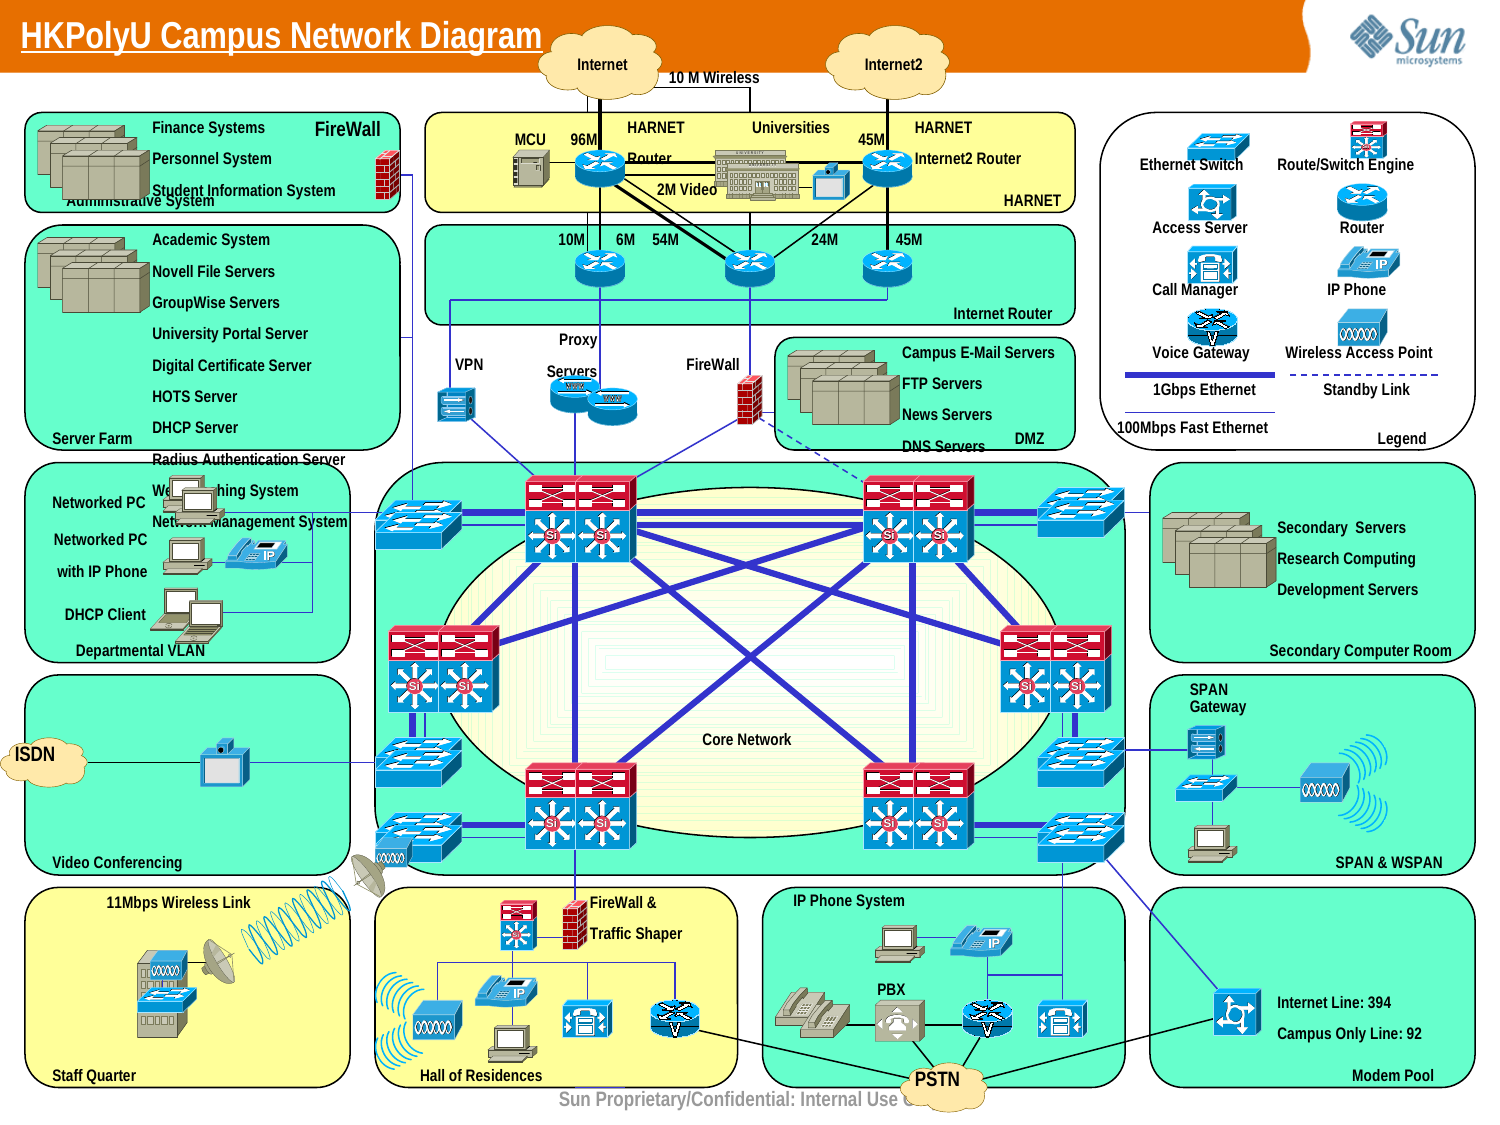

HKPolyU Campus Network Diagram
Internet
Internet2
10 M Wireless
Finance Systems
Personnel System
Student Information System
FireWall
HARNET
Router
Universities
HARNET
Internet2 Router
MCU
96M
45M
Ethernet Switch
Route/Switch Engine
2M Video
Administrative System
HARNET
Access Server
Router
Academic System
Novell File Servers
GroupWise Servers
University Portal Server
Digital Certificate Server
HOTS Server
DHCP Server
Radius Authentication Server
Web Teaching System
Network Management System
10M
6M
54M
24M
45M
Call Manager
IP Phone
Internet Router
Proxy
Servers
Campus E-Mail Servers
FTP Servers
News Servers
DNS Servers
Voice Gateway
Wireless Access Point
VPN
FireWall
1Gbps Ethernet
Standby Link
100Mbps Fast Ethernet
Server Farm
DMZ
Legend
Networked PC
Secondary Servers
Research Computing
Development Servers
Networked PC
with IP Phone
DHCP Client
Departmental VLAN
Secondary Computer Room
SPAN Gateway
Core Network
ISDN
Video Conferencing
SPAN & WSPAN
11Mbps Wireless Link
FireWall &
Traffic Shaper
IP Phone System
PBX
Internet Line: 394
Campus Only Line: 92
Staff Quarter
Hall of Residences
PSTN
Modem Pool